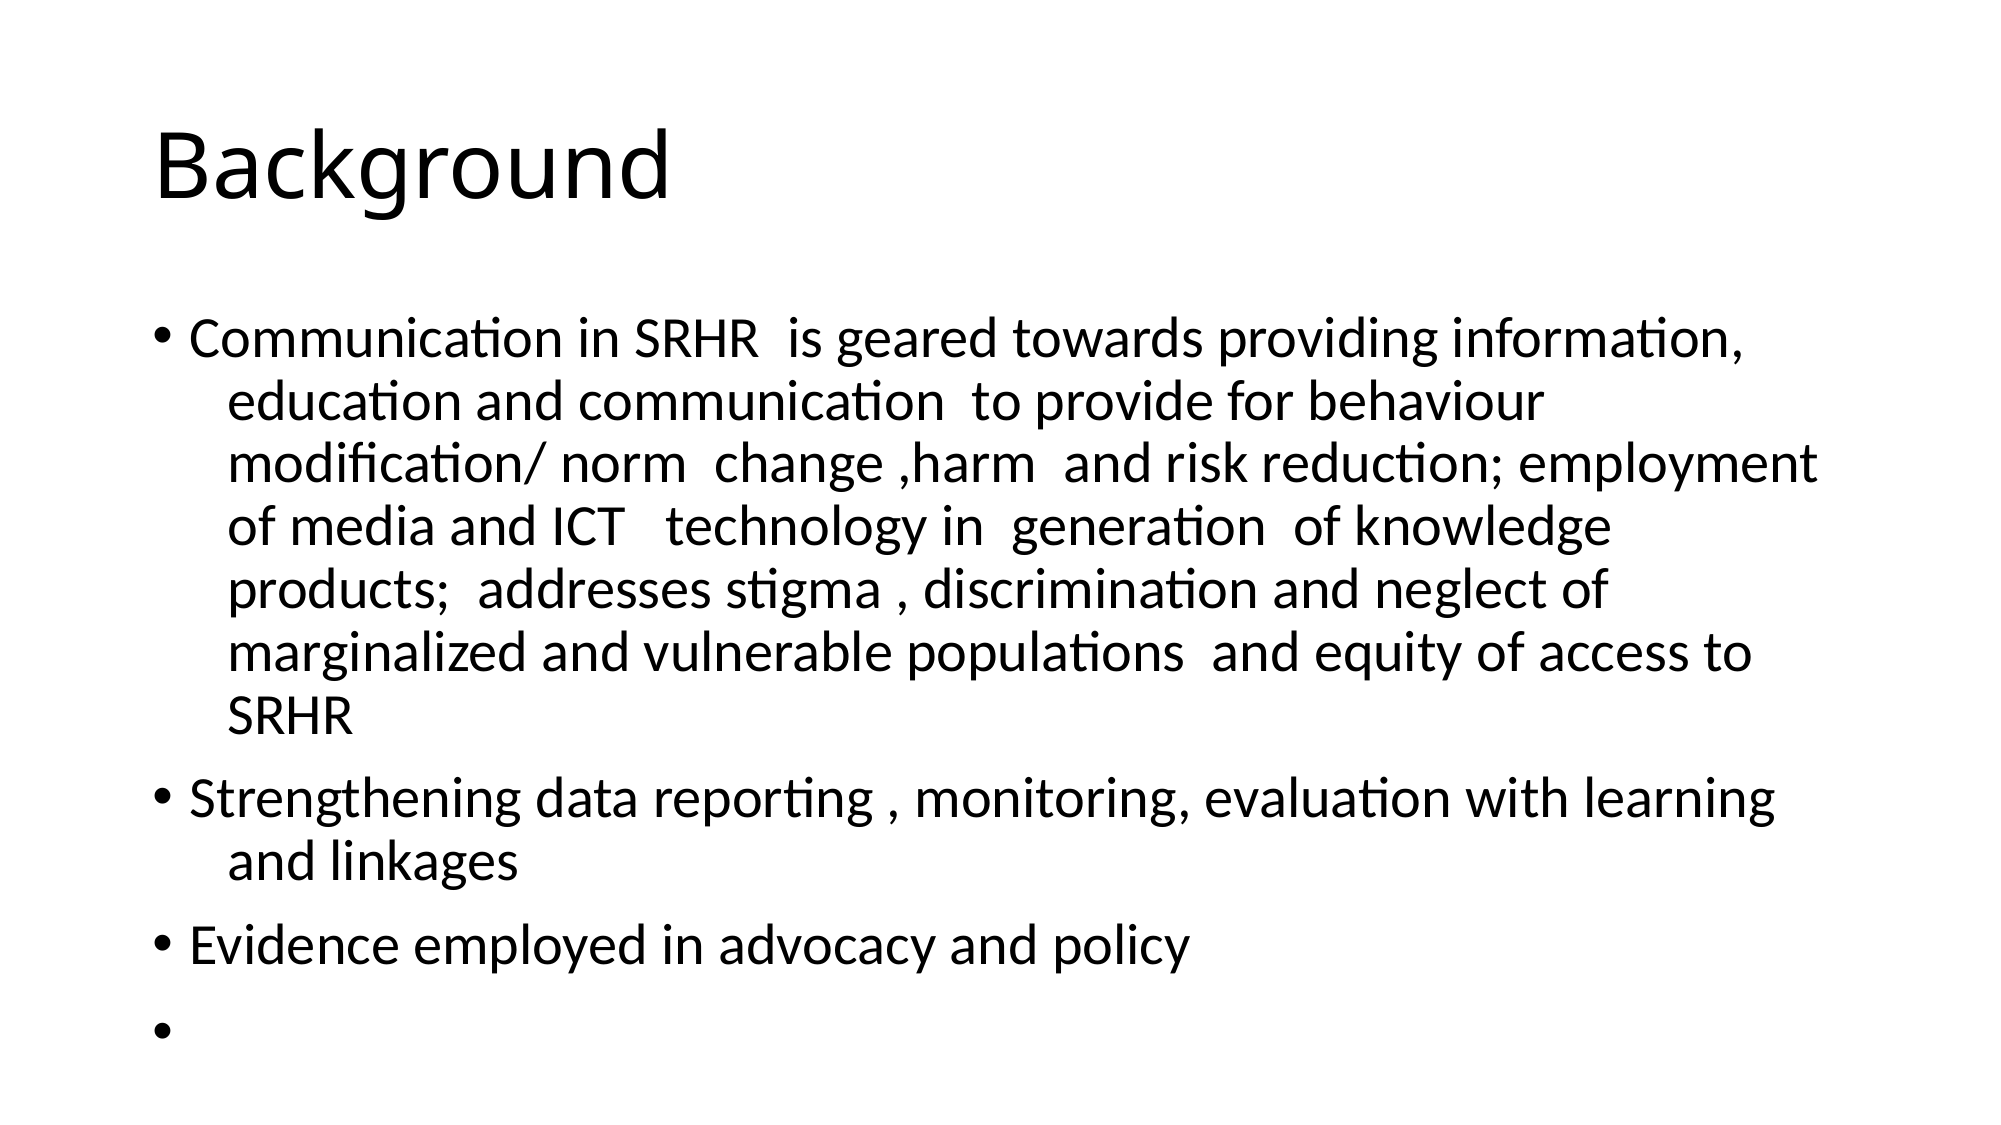

# Background
Communication in SRHR is geared towards providing information, education and communication to provide for behaviour modification/ norm change ,harm and risk reduction; employment of media and ICT technology in generation of knowledge products; addresses stigma , discrimination and neglect of marginalized and vulnerable populations and equity of access to SRHR
Strengthening data reporting , monitoring, evaluation with learning and linkages
Evidence employed in advocacy and policy